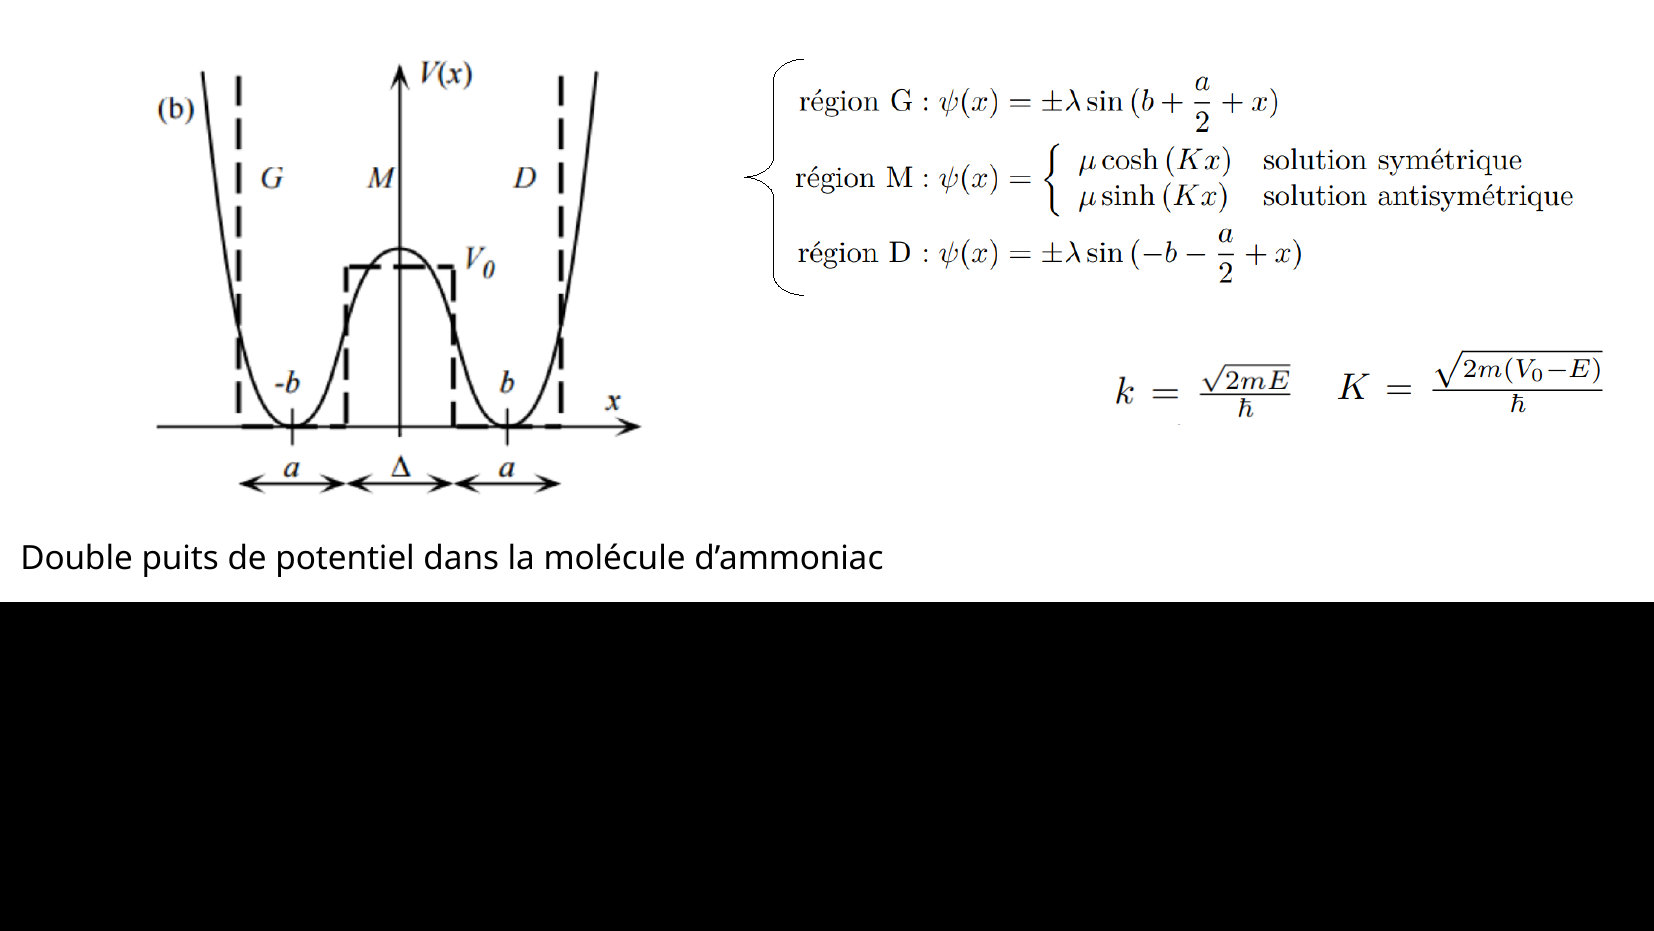

Double puits de potentiel dans la molécule d’ammoniac